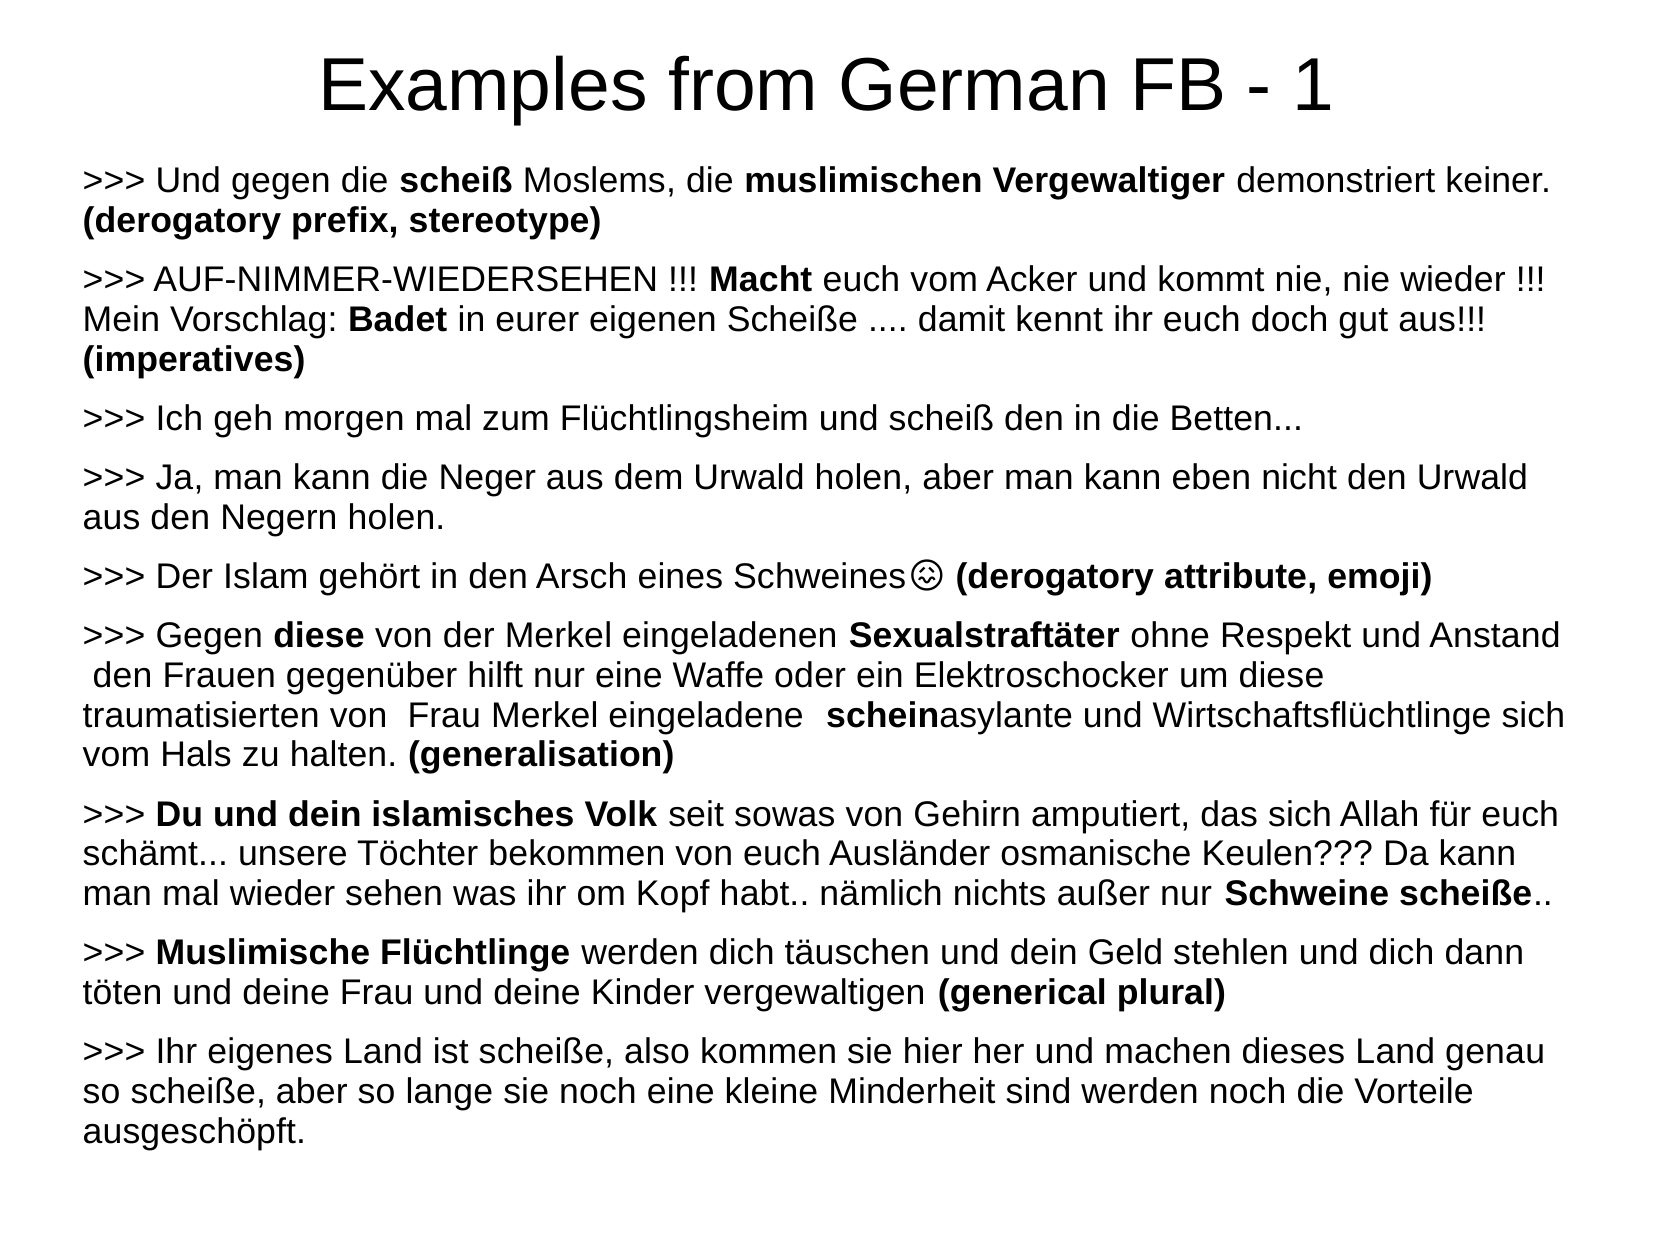

# Examples from German FB - 1
>>> Und gegen die scheiß Moslems, die muslimischen Vergewaltiger demonstriert keiner. (derogatory prefix, stereotype)
>>> AUF-NIMMER-WIEDERSEHEN !!! Macht euch vom Acker und kommt nie, nie wieder !!! Mein Vorschlag: Badet in eurer eigenen Scheiße .... damit kennt ihr euch doch gut aus!!! (imperatives)
>>> Ich geh morgen mal zum Flüchtlingsheim und scheiß den in die Betten...
>>> Ja, man kann die Neger aus dem Urwald holen, aber man kann eben nicht den Urwald aus den Negern holen.
>>> Der Islam gehört in den Arsch eines Schweines😖 (derogatory attribute, emoji)
>>> Gegen diese von der Merkel eingeladenen Sexualstraftäter ohne Respekt und Anstand den Frauen gegenüber hilft nur eine Waffe oder ein Elektroschocker um diese traumatisierten von Frau Merkel eingeladene scheinasylante und Wirtschaftsflüchtlinge sich vom Hals zu halten. (generalisation)
>>> Du und dein islamisches Volk seit sowas von Gehirn amputiert, das sich Allah für euch schämt... unsere Töchter bekommen von euch Ausländer osmanische Keulen??? Da kann man mal wieder sehen was ihr om Kopf habt.. nämlich nichts außer nur Schweine scheiße..
>>> Muslimische Flüchtlinge werden dich täuschen und dein Geld stehlen und dich dann töten und deine Frau und deine Kinder vergewaltigen (generical plural)
>>> Ihr eigenes Land ist scheiße, also kommen sie hier her und machen dieses Land genau so scheiße, aber so lange sie noch eine kleine Minderheit sind werden noch die Vorteile ausgeschöpft.